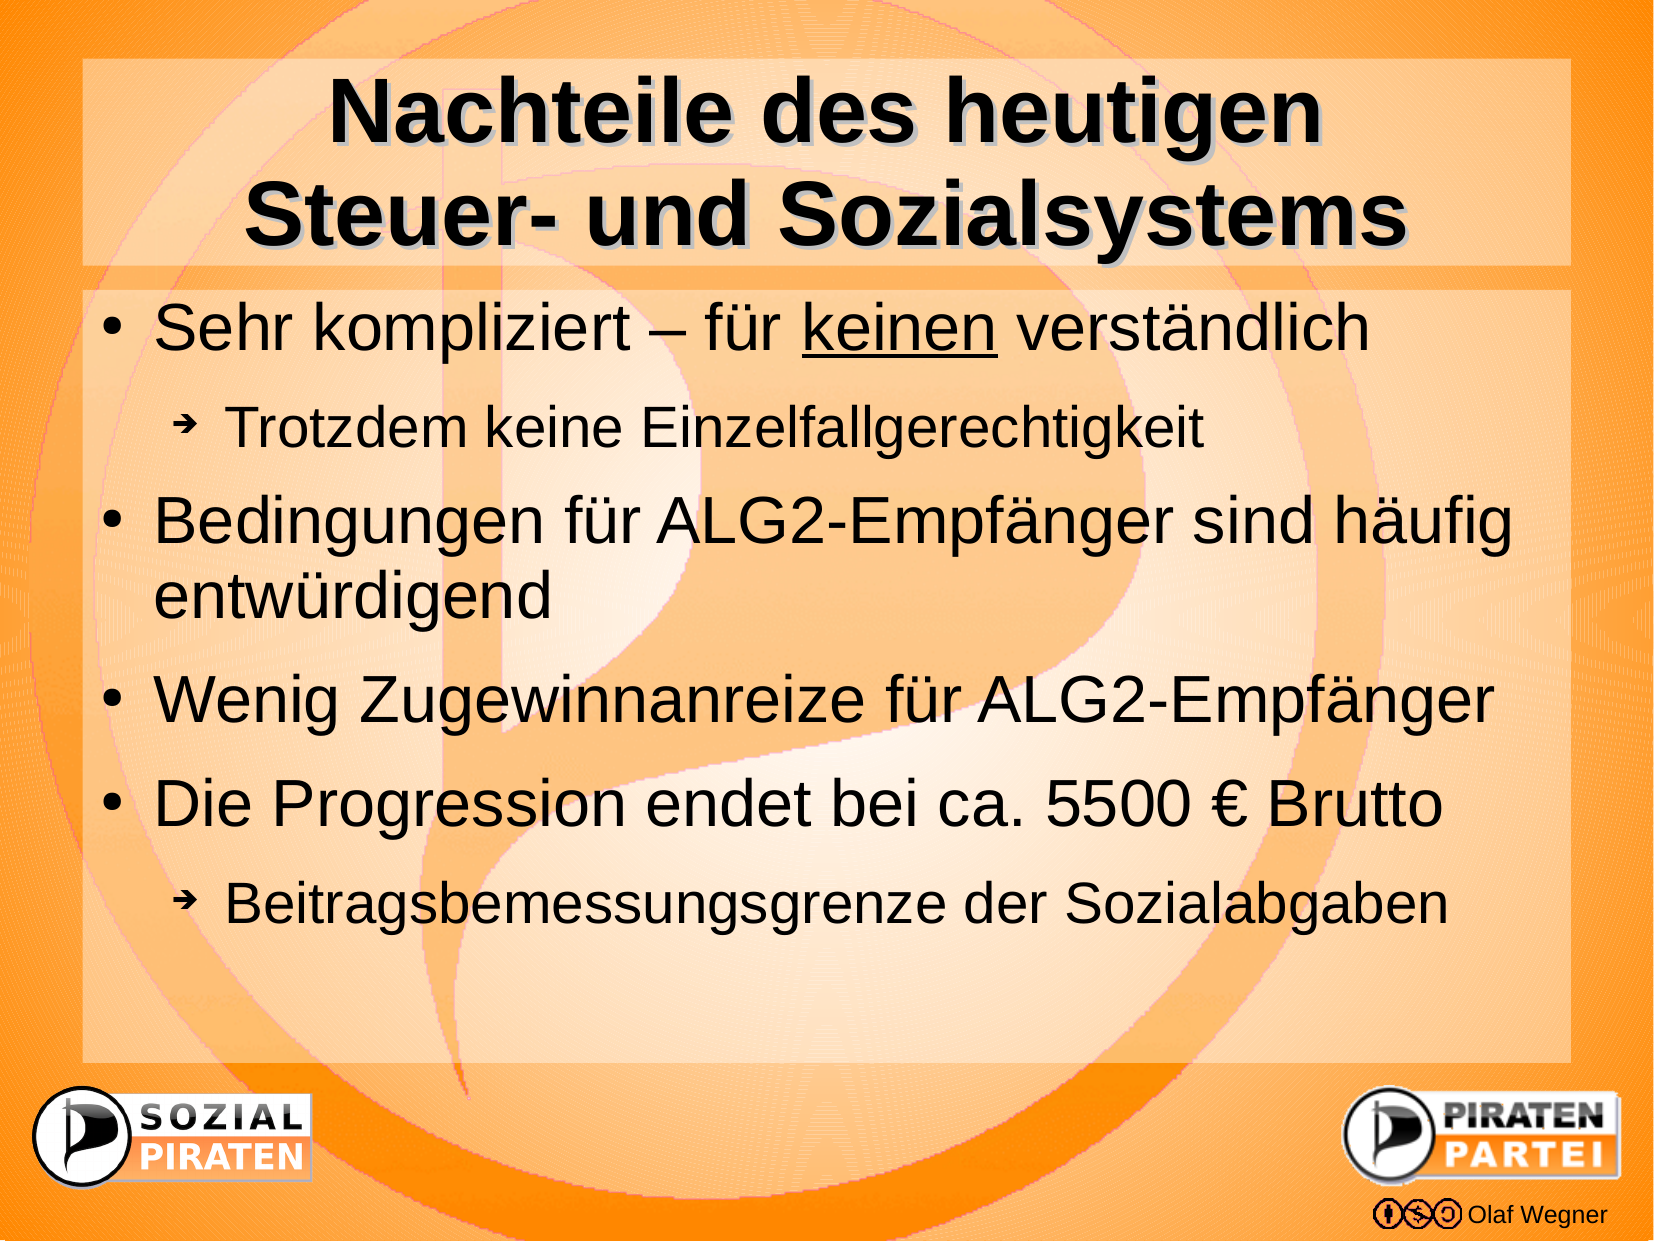

Nachteile des heutigen
Steuer- und Sozialsystems
# Sehr kompliziert – für keinen verständlich
Trotzdem keine Einzelfallgerechtigkeit
Bedingungen für ALG2-Empfänger sind häufig entwürdigend
Wenig Zugewinnanreize für ALG2-Empfänger
Die Progression endet bei ca. 5500 € Brutto
Beitragsbemessungsgrenze der Sozialabgaben
Olaf Wegner